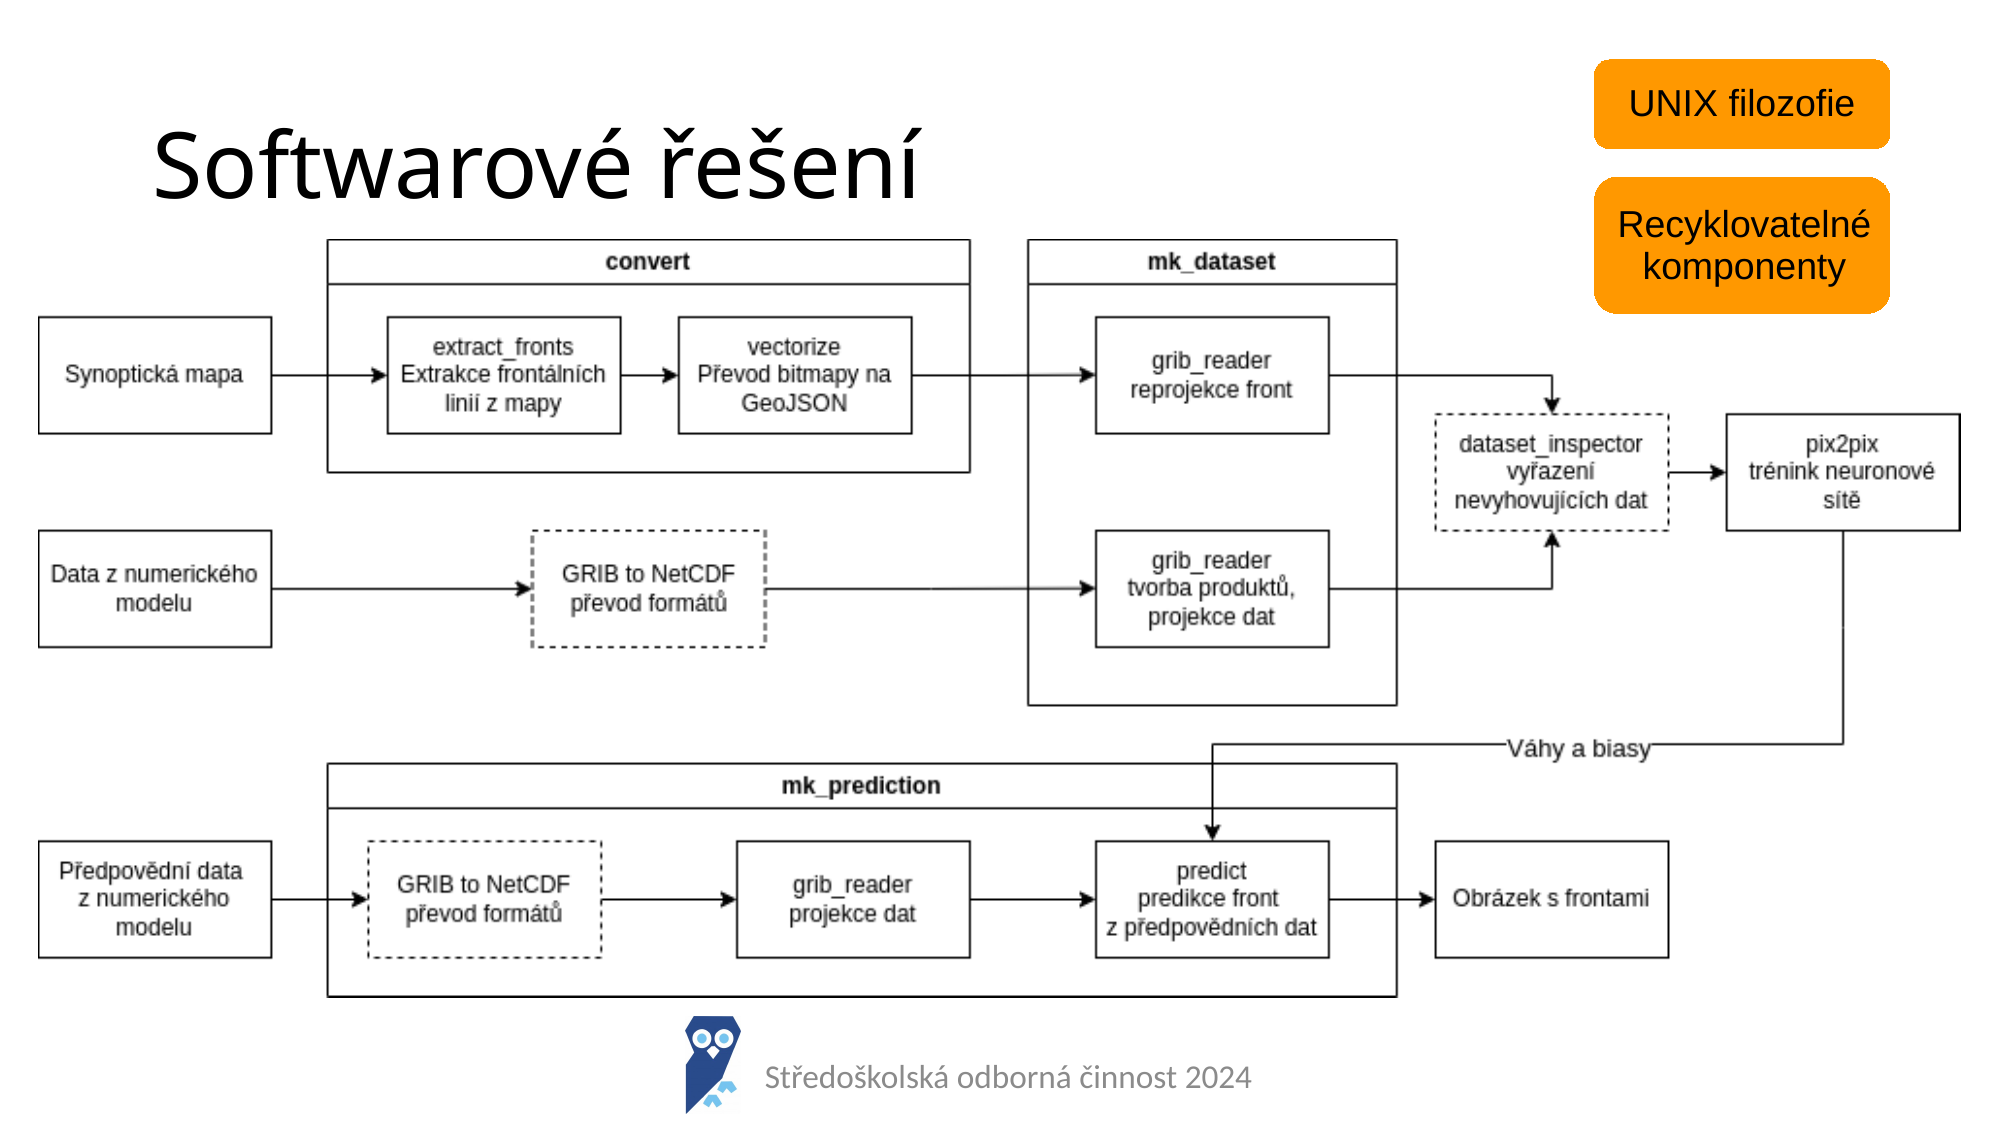

# Softwarové řešení
UNIX filozofie
Recyklovatelné komponenty
Středoškolská odborná činnost 2024